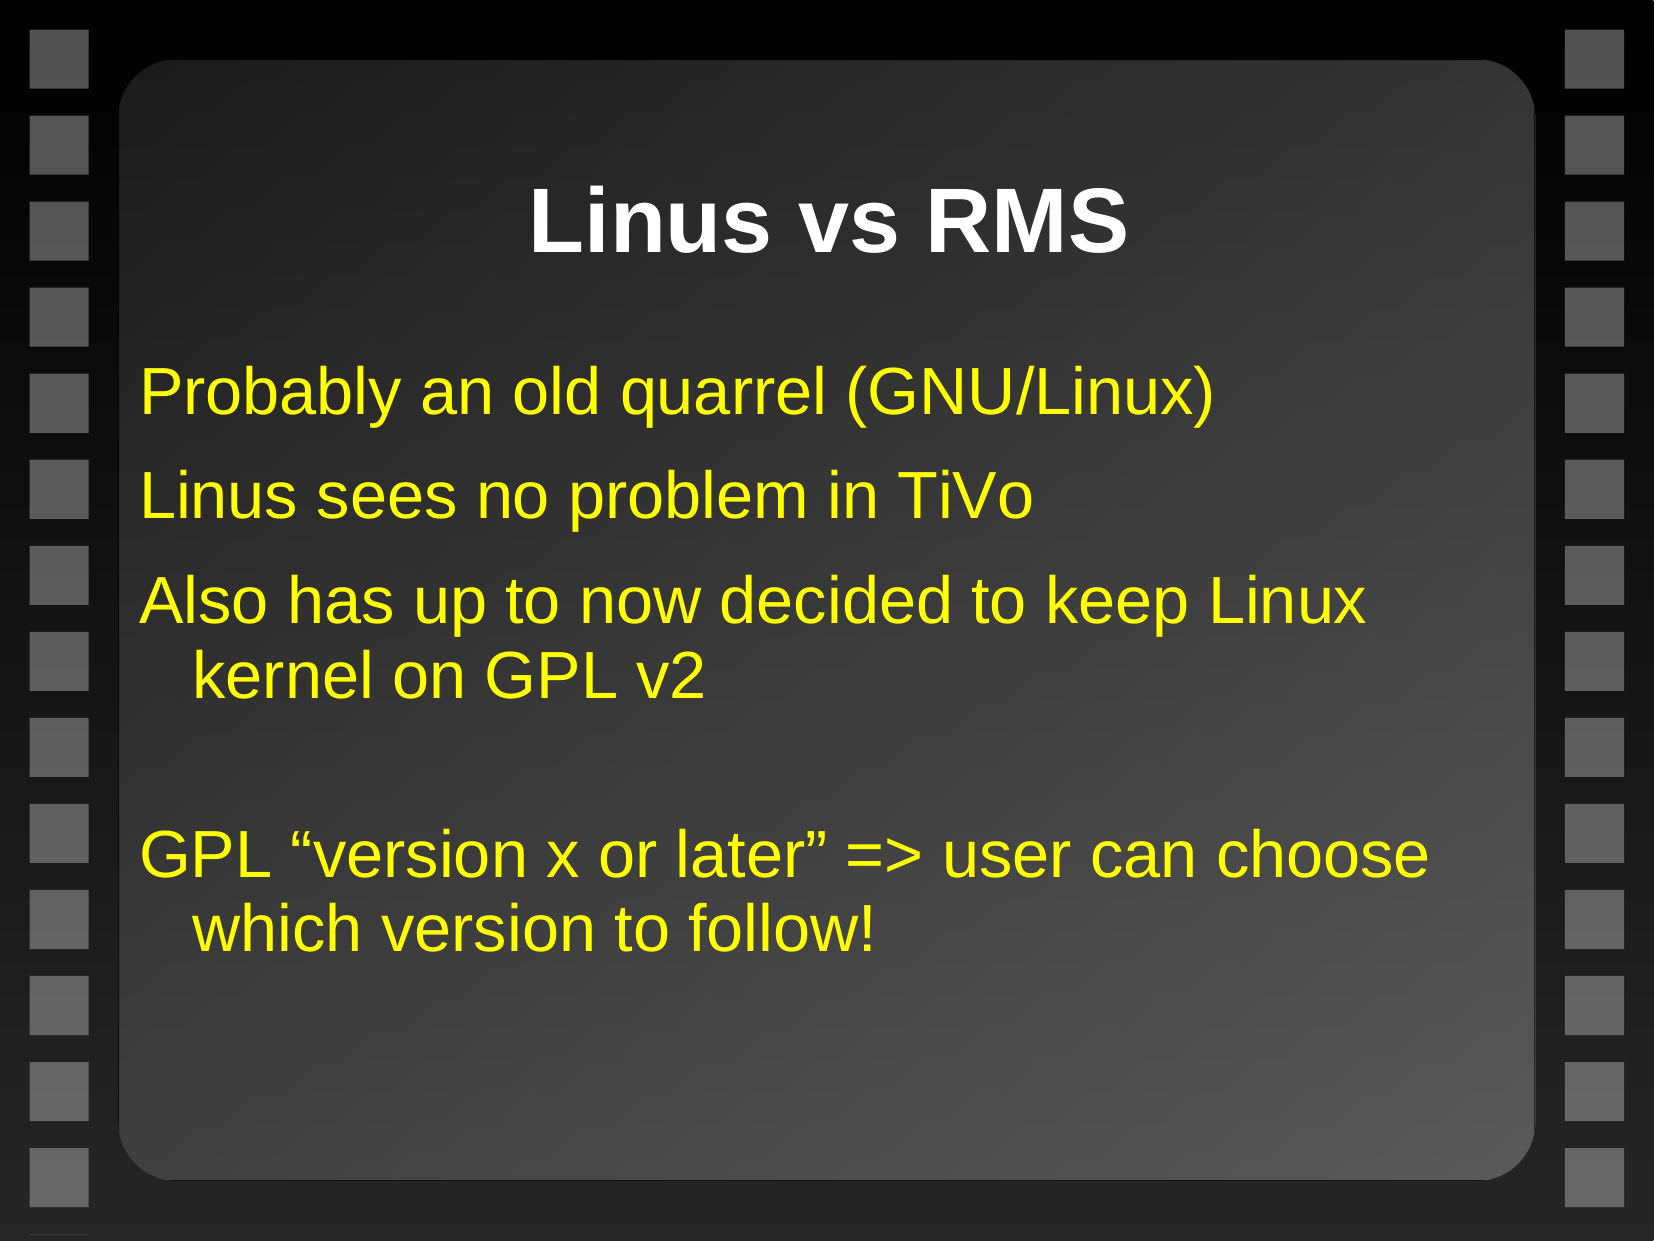

# Linus vs RMS
Probably an old quarrel (GNU/Linux)
Linus sees no problem in TiVo
Also has up to now decided to keep Linux kernel on GPL v2
GPL “version x or later” => user can choose which version to follow!